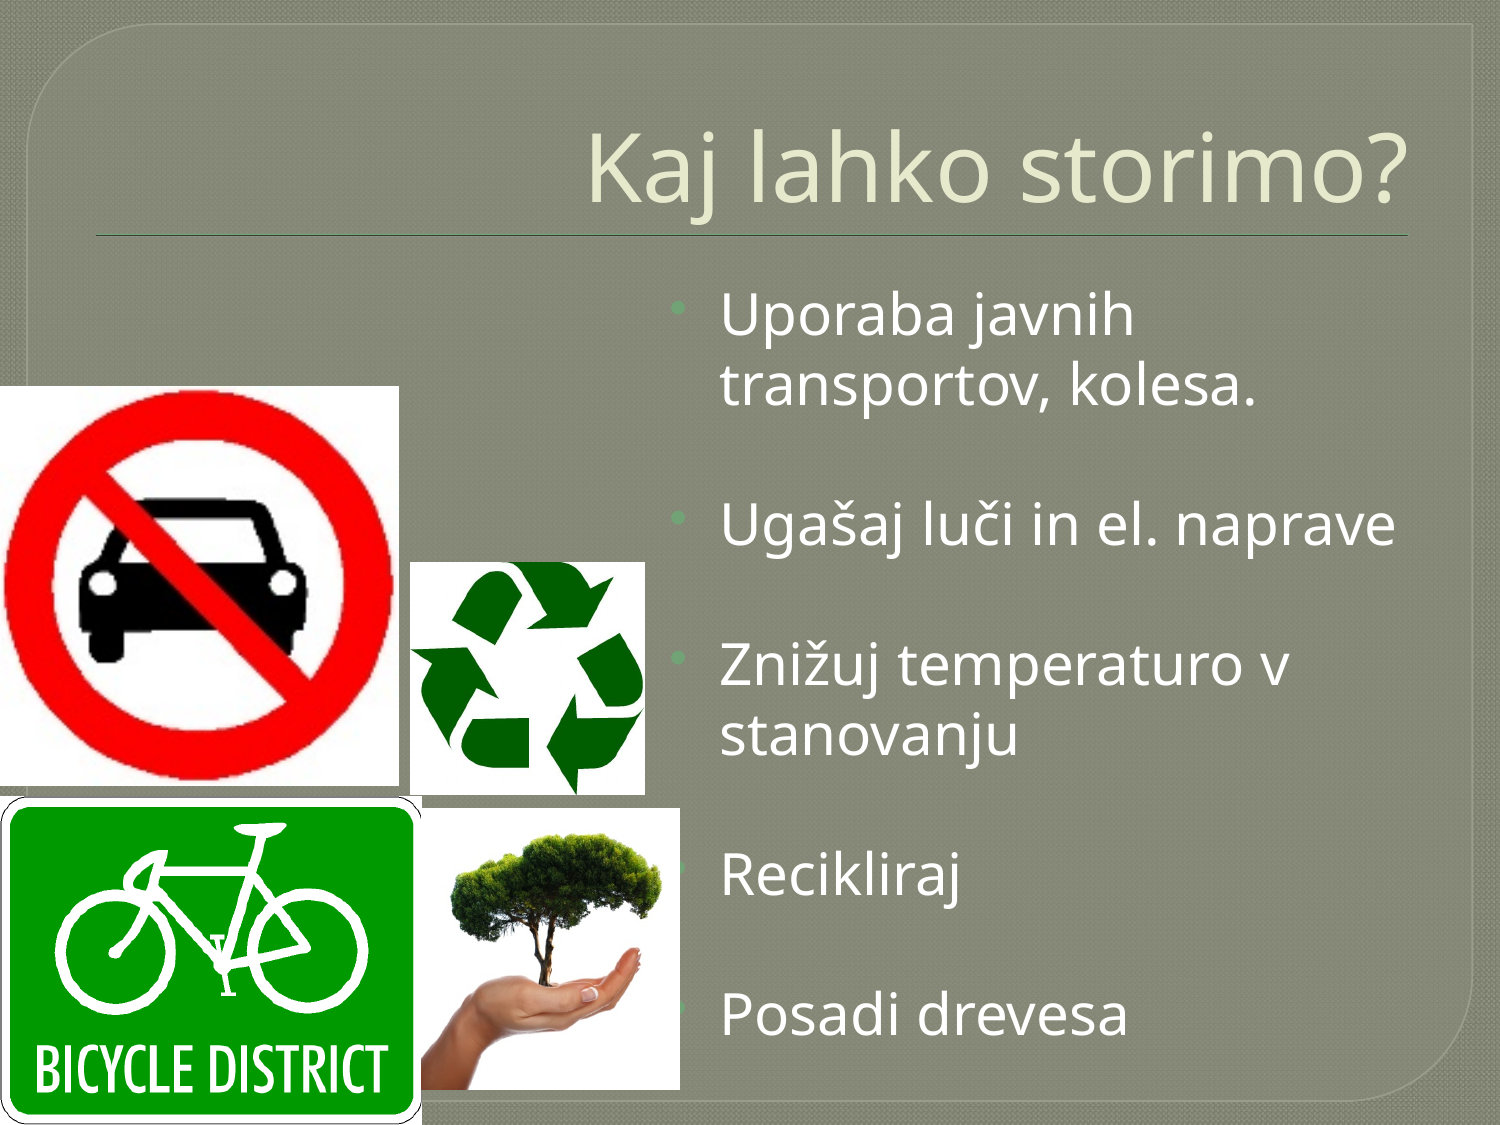

# Kaj lahko storimo?
Uporaba javnih transportov, kolesa.
Ugašaj luči in el. naprave
Znižuj temperaturo v stanovanju
Recikliraj
Posadi drevesa